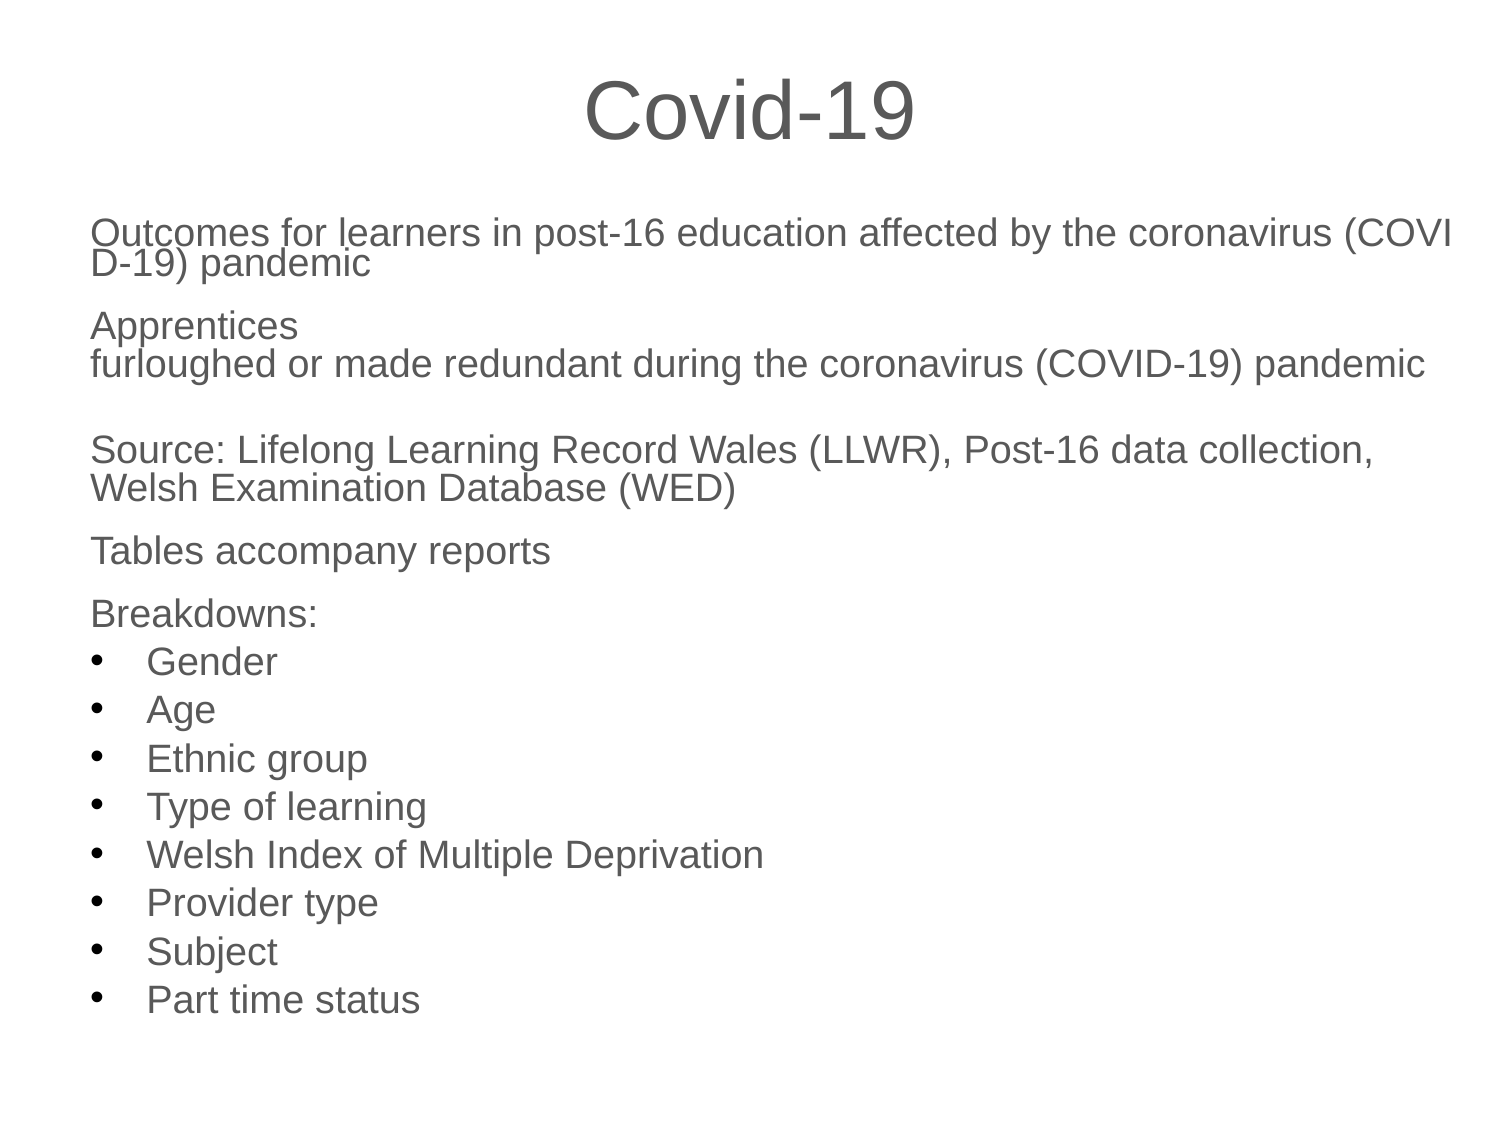

# Covid-19
Outcomes for learners in post-16 education affected by the coronavirus (COVID-19) pandemic
Apprenticesfurloughed or made redundant during the coronavirus (COVID-19) pandemic
Source: Lifelong Learning Record Wales (LLWR), Post-16 data collection, Welsh Examination Database (WED)
Tables accompany reports
Breakdowns:
Gender
Age
Ethnic group
Type of learning
Welsh Index of Multiple Deprivation
Provider type
Subject
Part time status